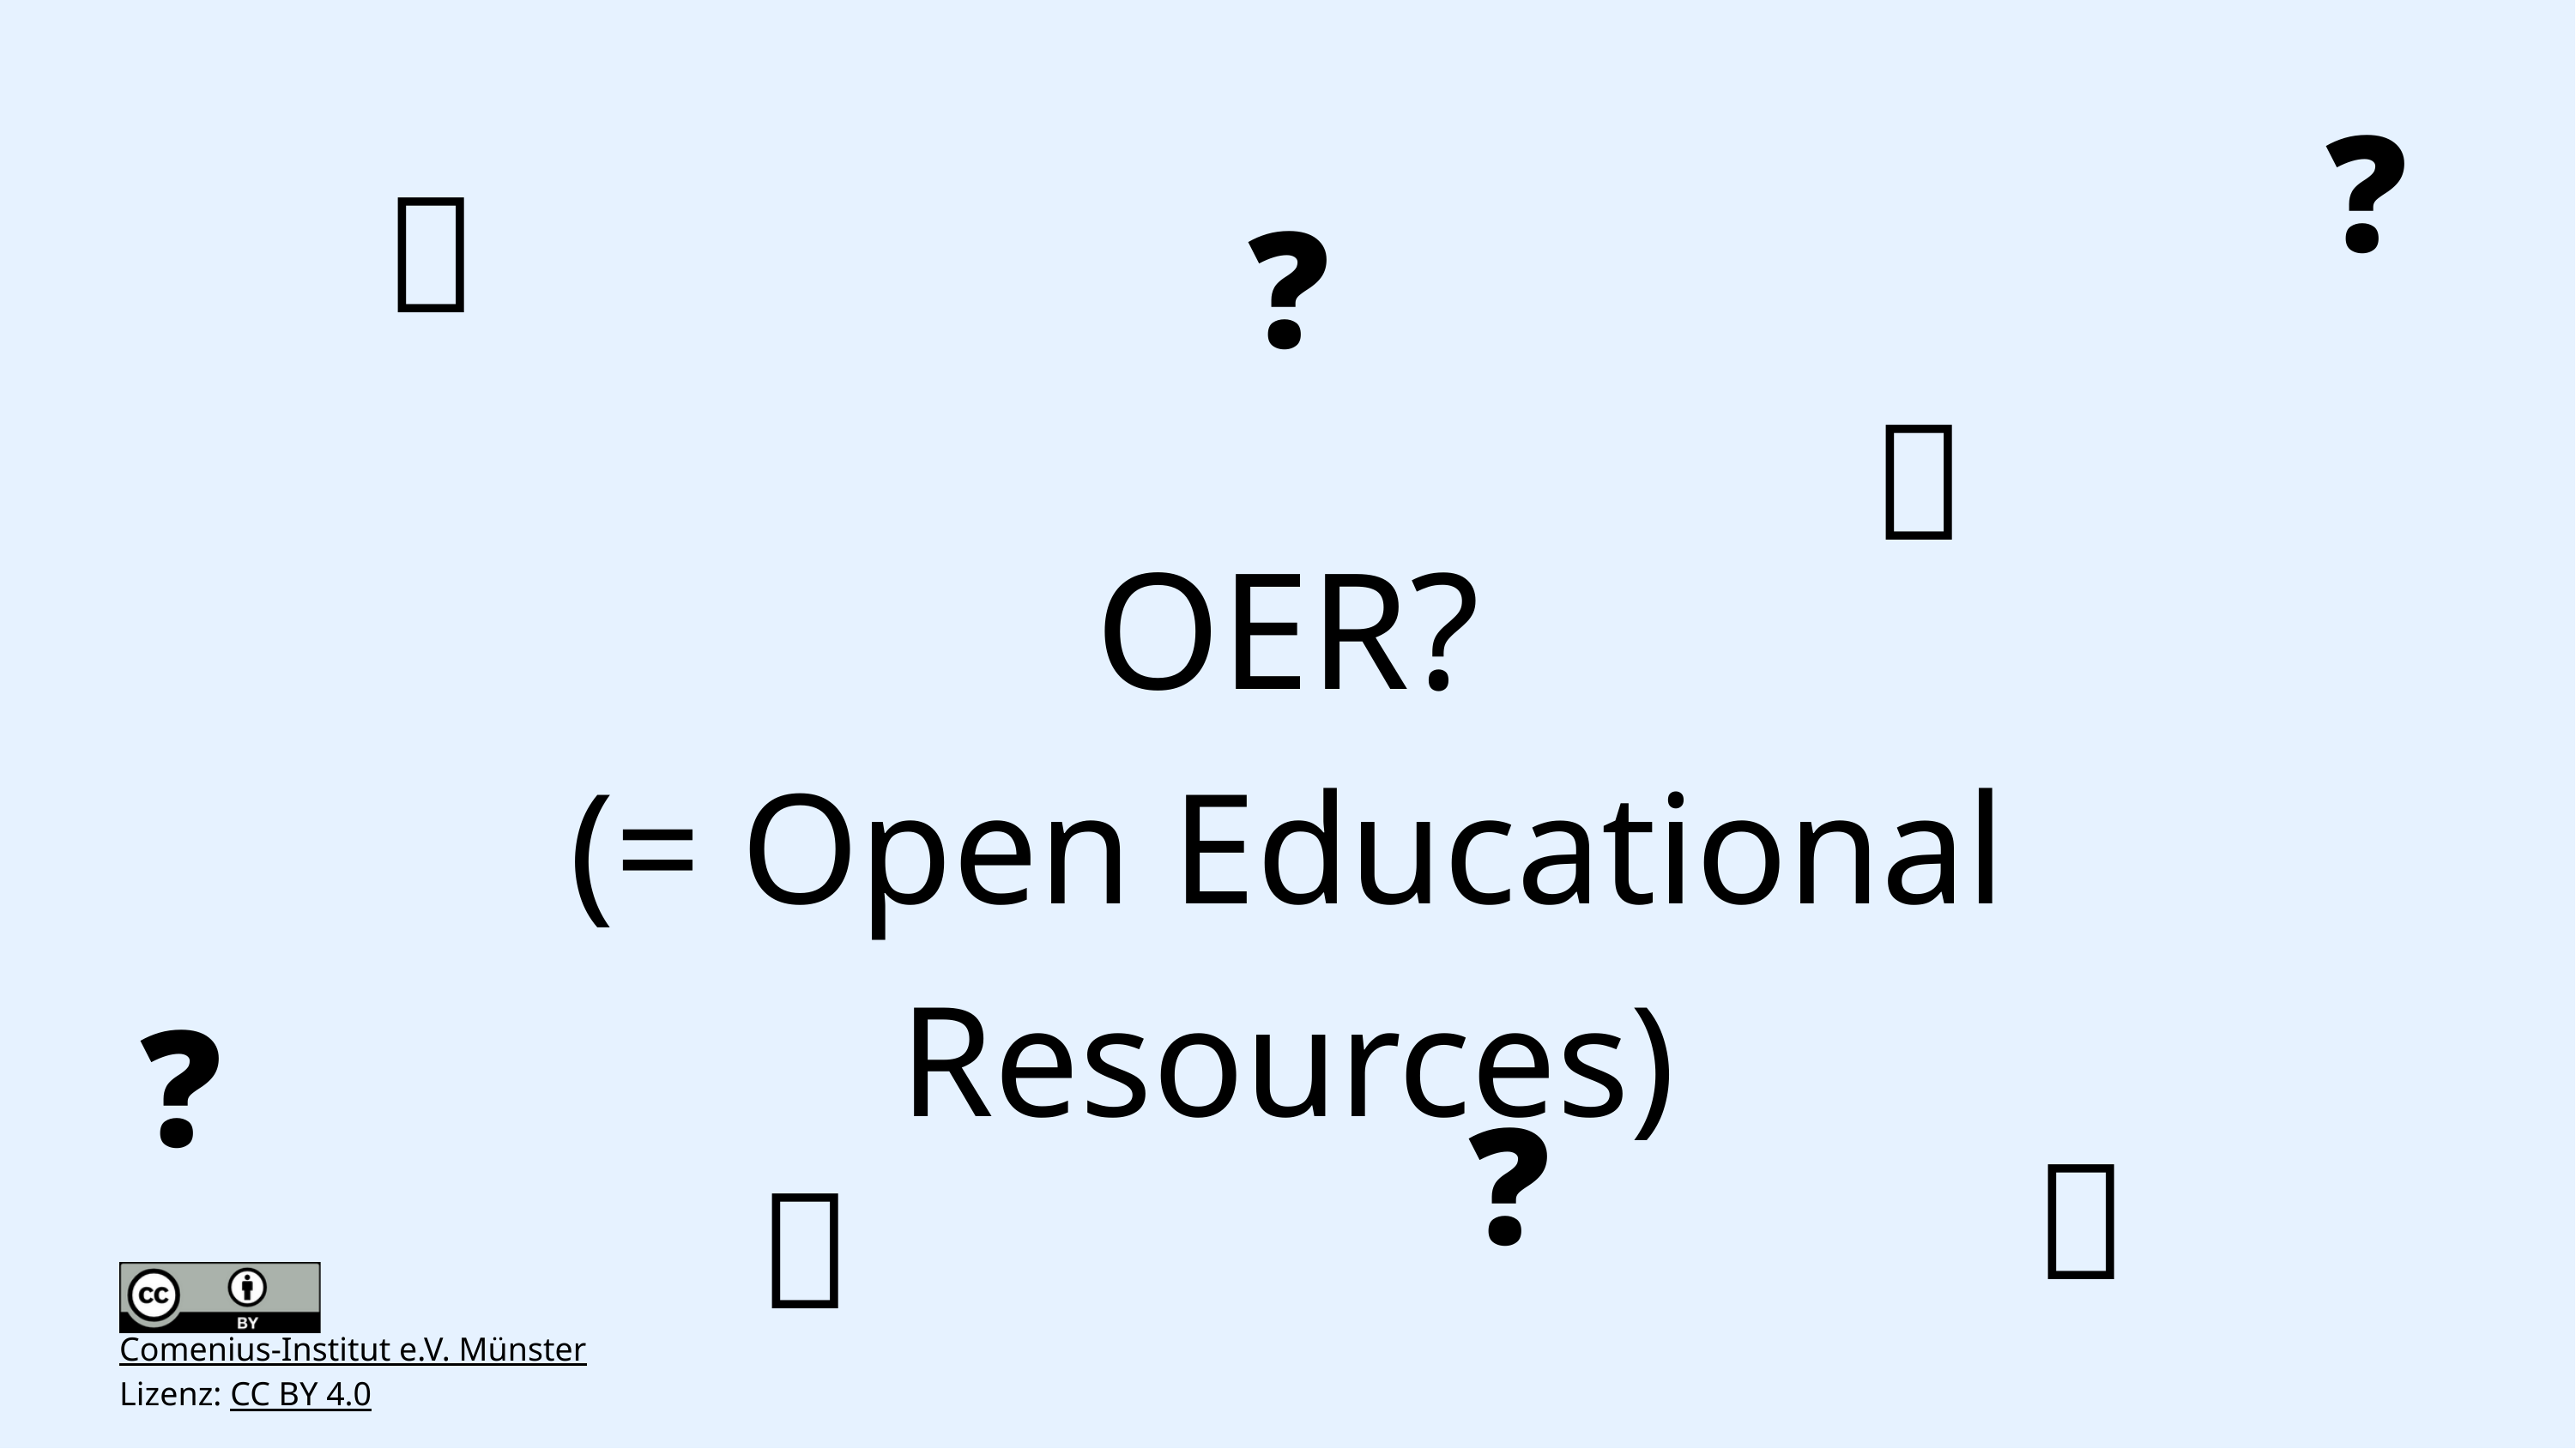

❓
🤔
❓
🤔
OER?
(= Open Educational Resources)
❓
❓
🤔
🤔
Comenius-Institut e.V. Münster
Lizenz: CC BY 4.0